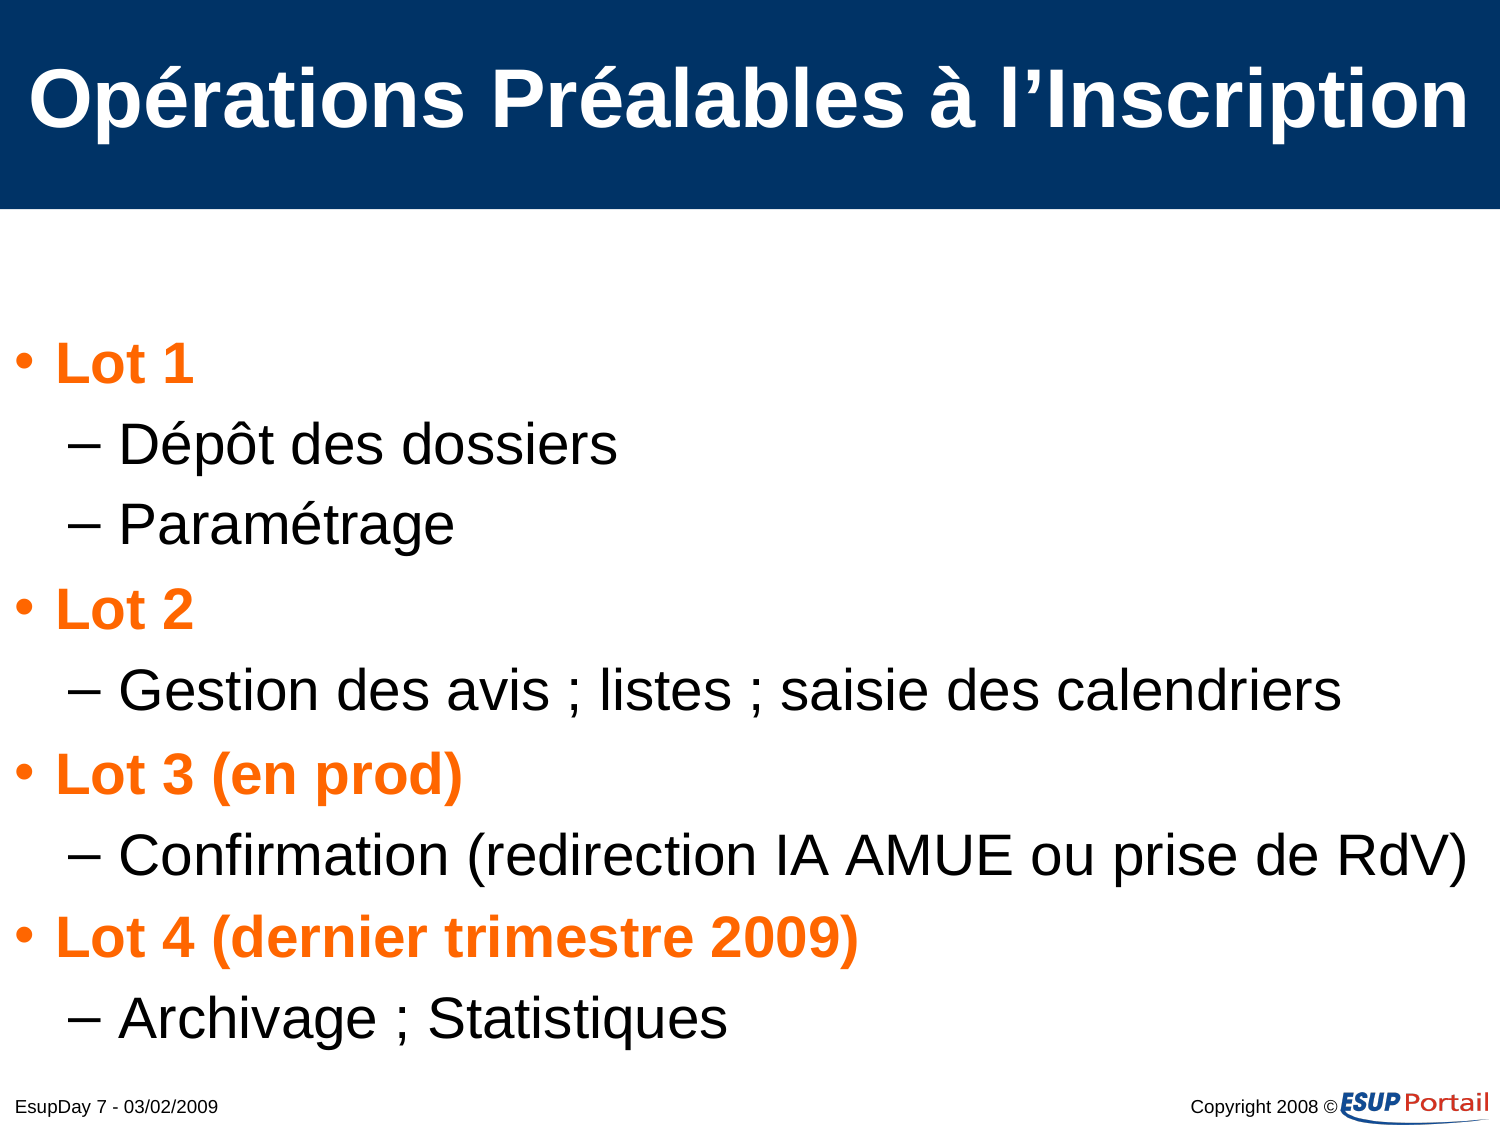

# Opérations Préalables à l’Inscription
Lot 1
 Dépôt des dossiers
 Paramétrage
Lot 2
 Gestion des avis ; listes ; saisie des calendriers
Lot 3 (en prod)
 Confirmation (redirection IA AMUE ou prise de RdV)
Lot 4 (dernier trimestre 2009)
 Archivage ; Statistiques
EsupDay 7 - 03/02/2009